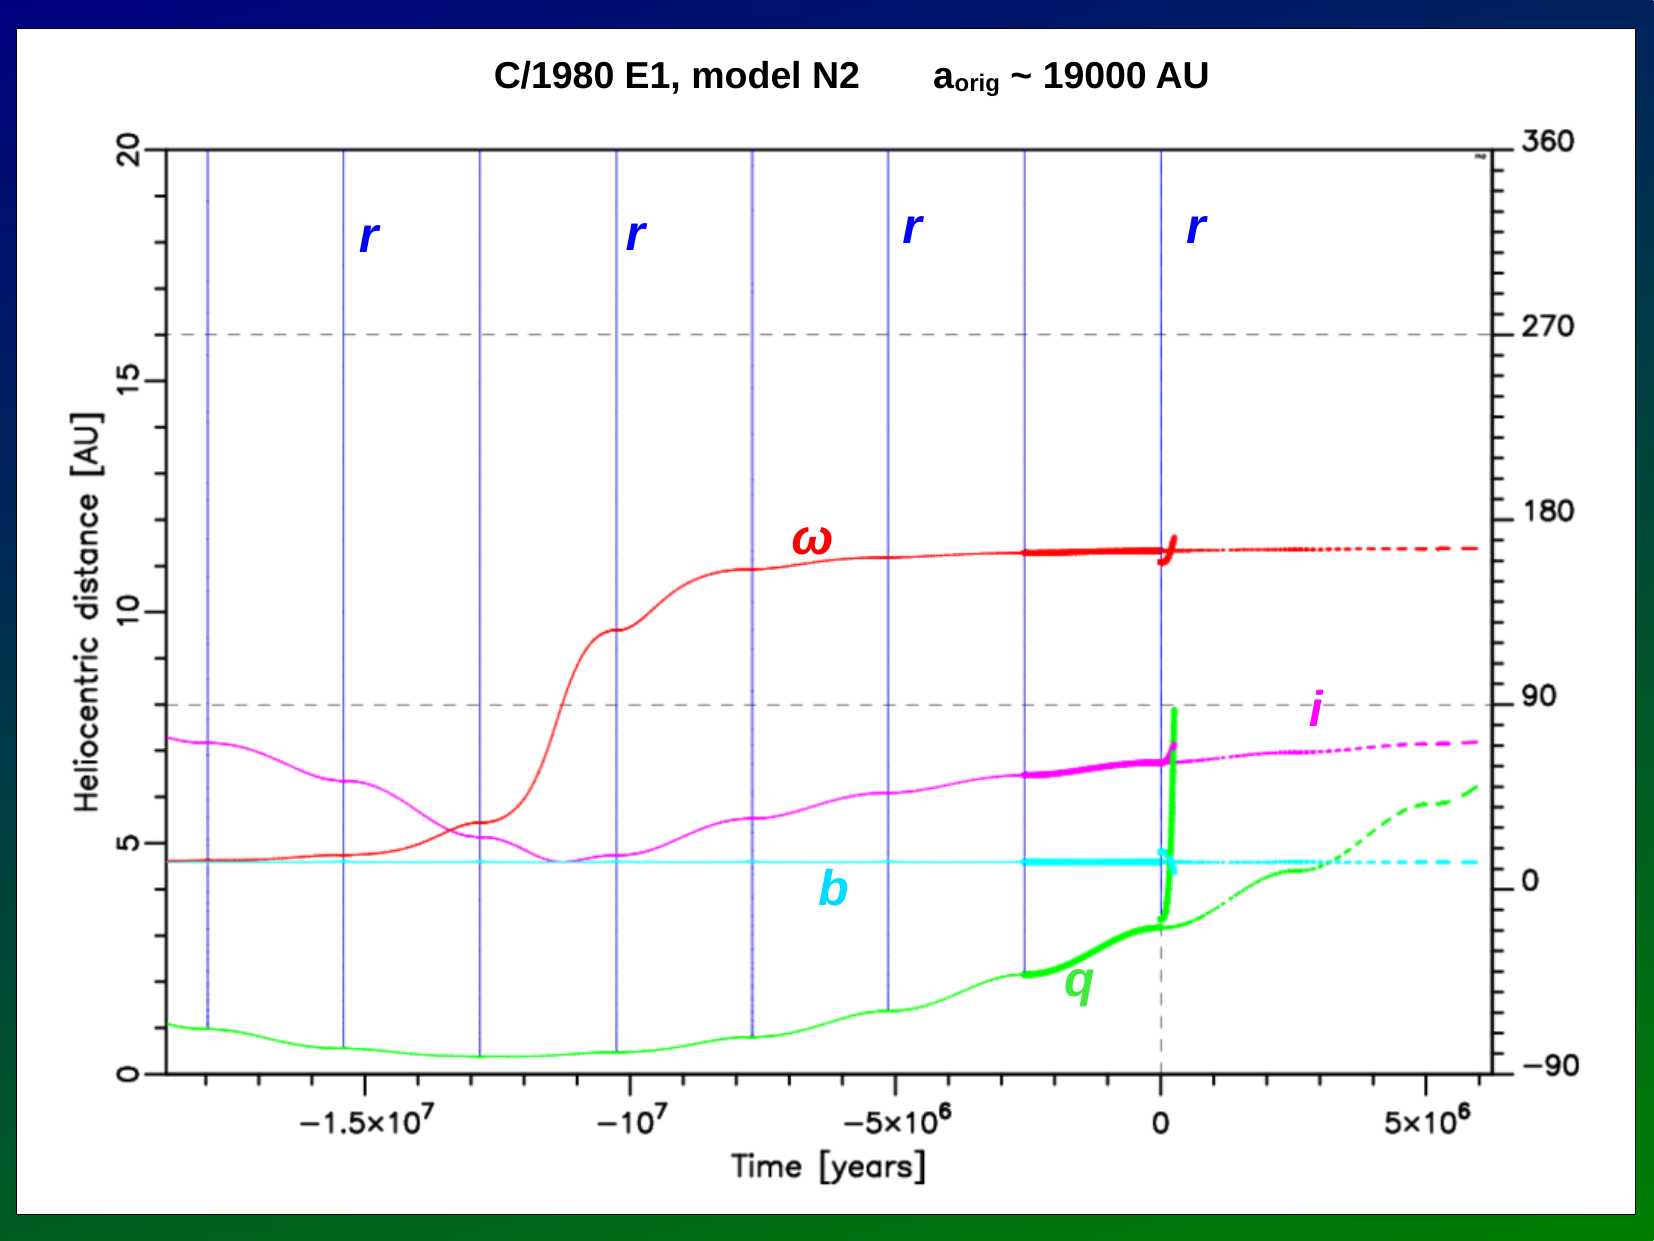

C/1980 E1, model N2 aorig ~ 19000 AU
r
r
r
r
ω
i
b
q